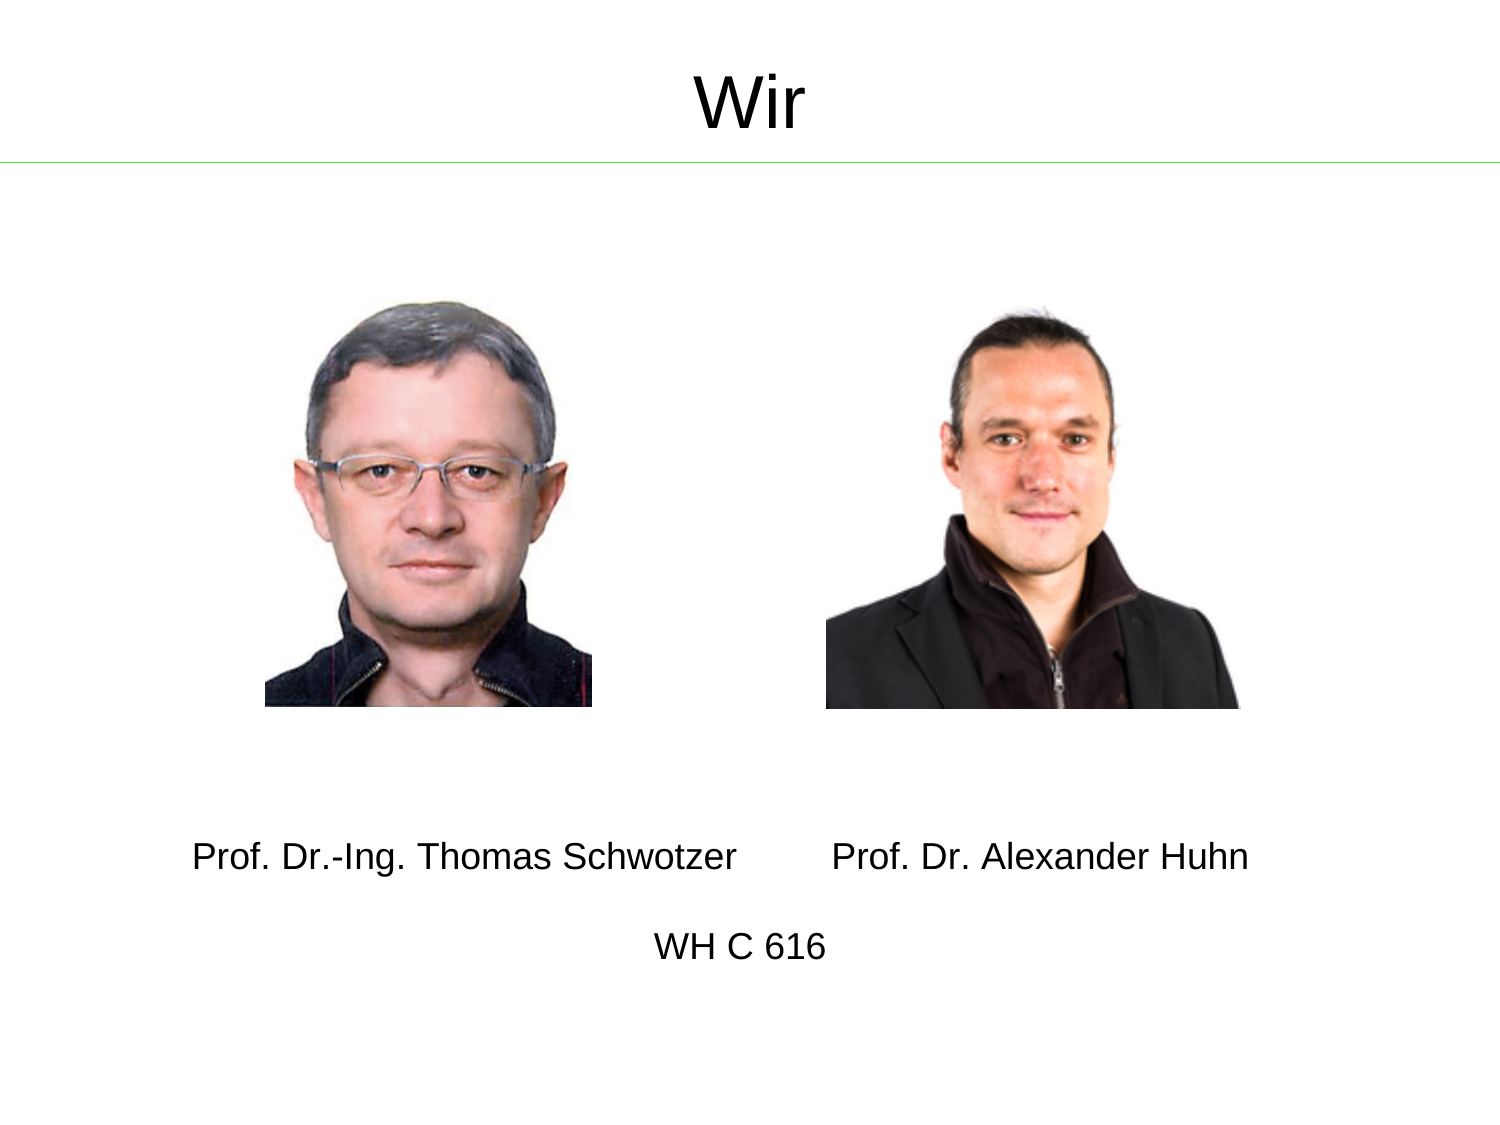

# Wir
Prof. Dr.-Ing. Thomas Schwotzer Prof. Dr. Alexander Huhn
 WH C 616